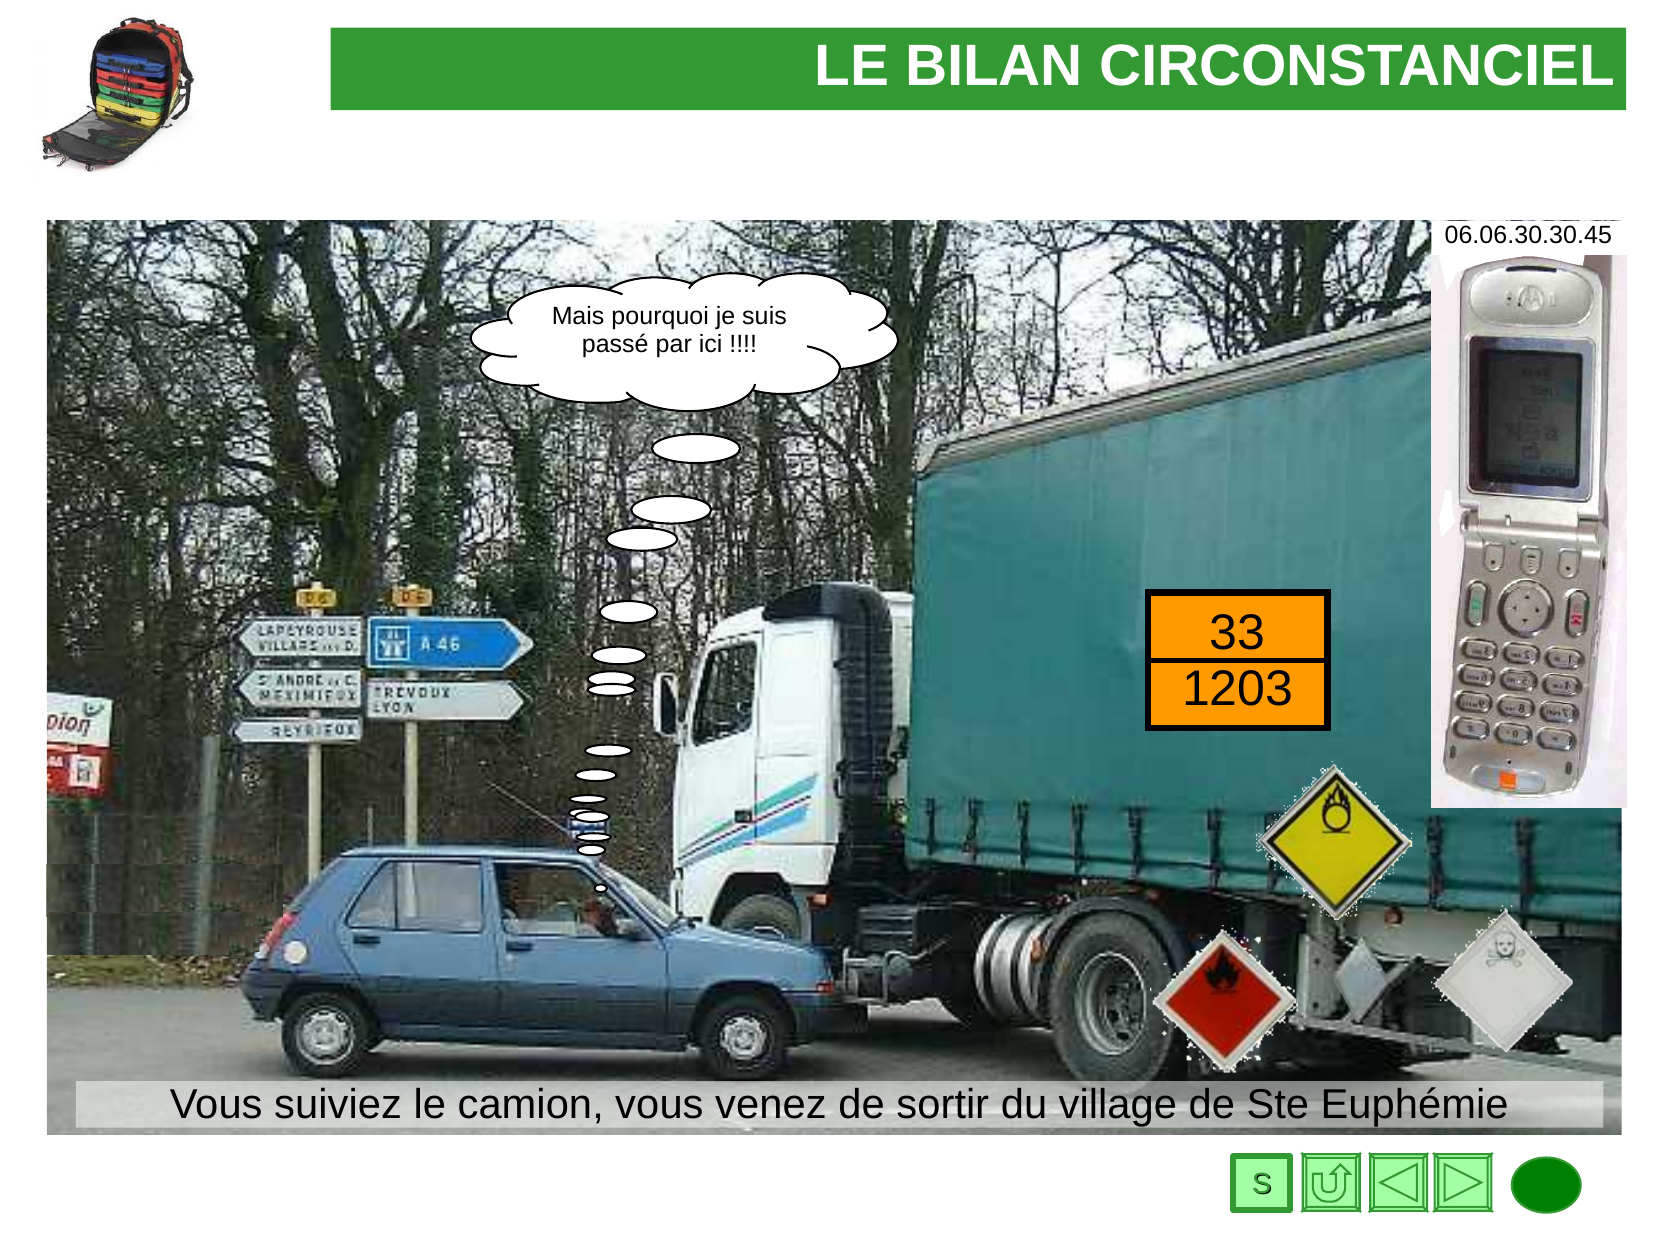

LE BILAN CIRCONSTANCIEL
06.06.30.30.45
Mais pourquoi je suis passé par ici !!!!
33
1203
Vous suiviez le camion, vous venez de sortir du village de Ste Euphémie